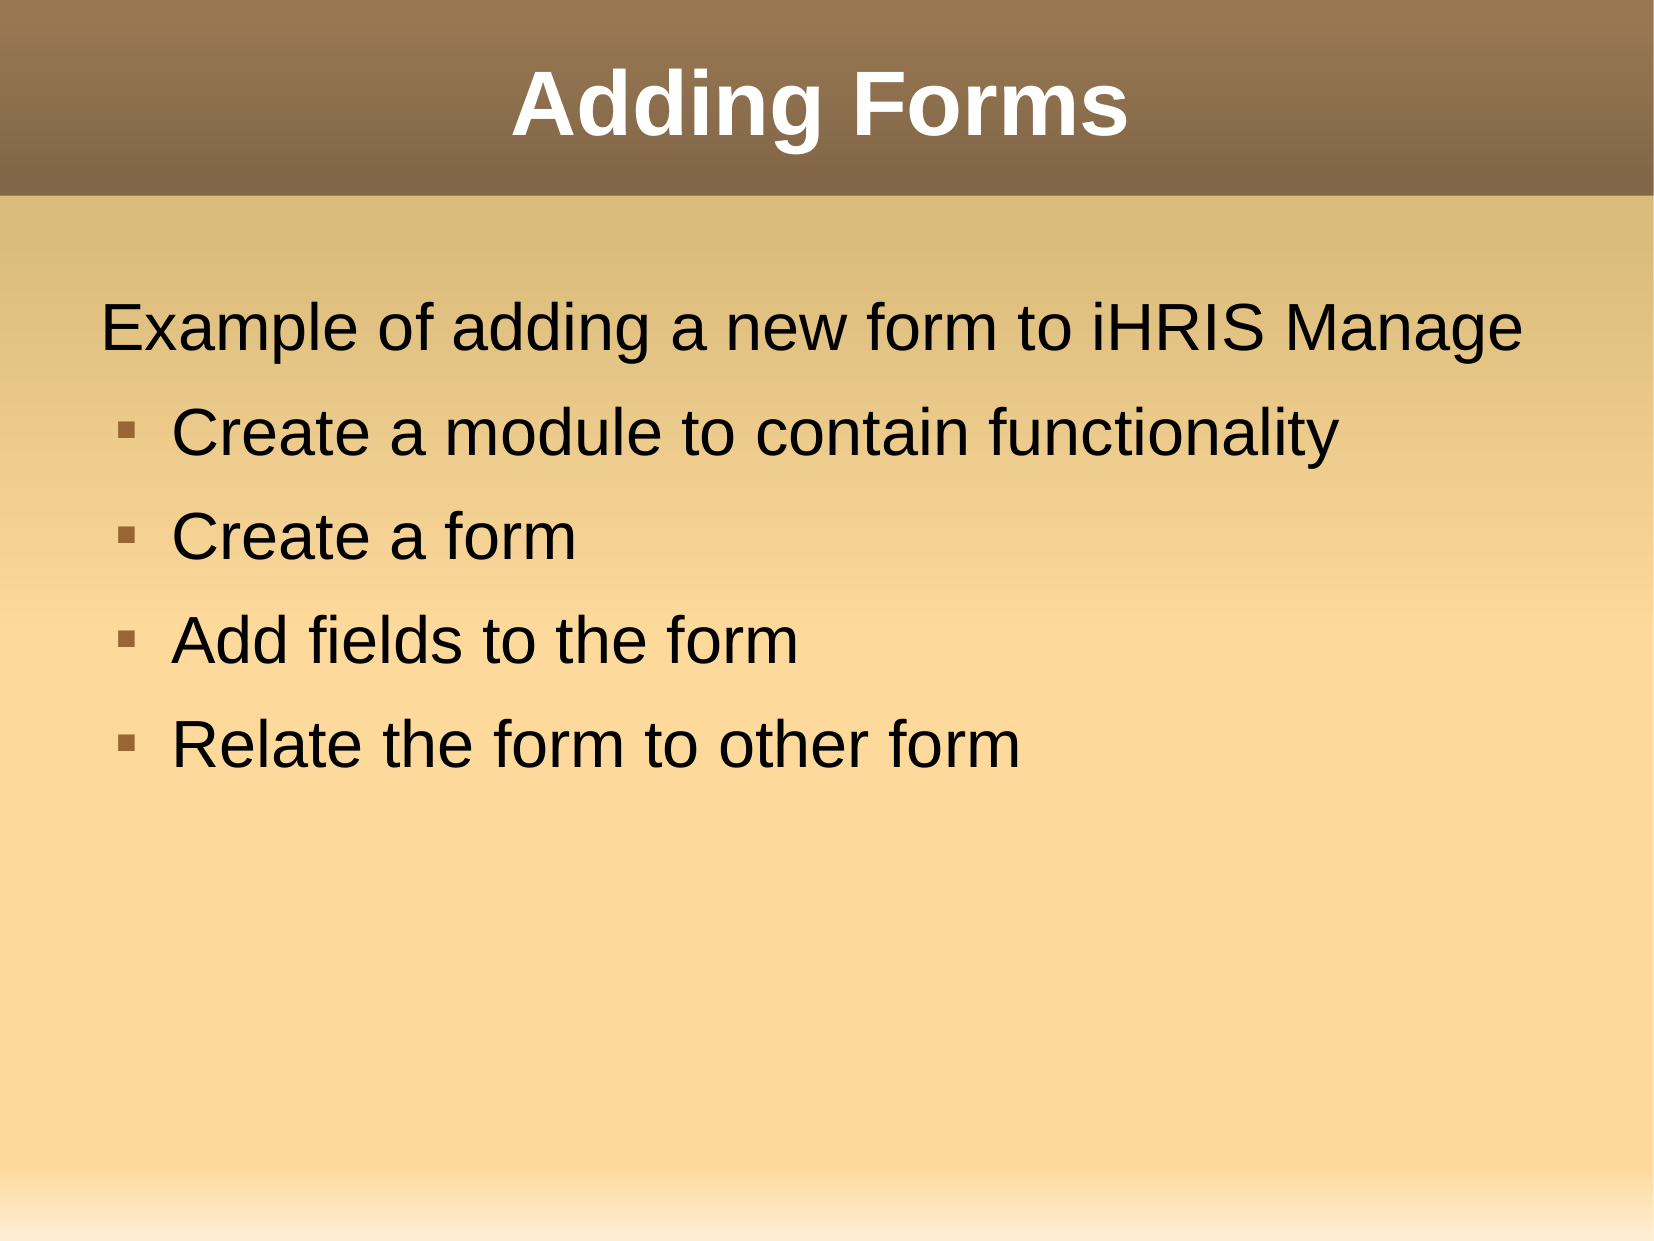

# Adding Forms
Example of adding a new form to iHRIS Manage
Create a module to contain functionality
Create a form
Add fields to the form
Relate the form to other form